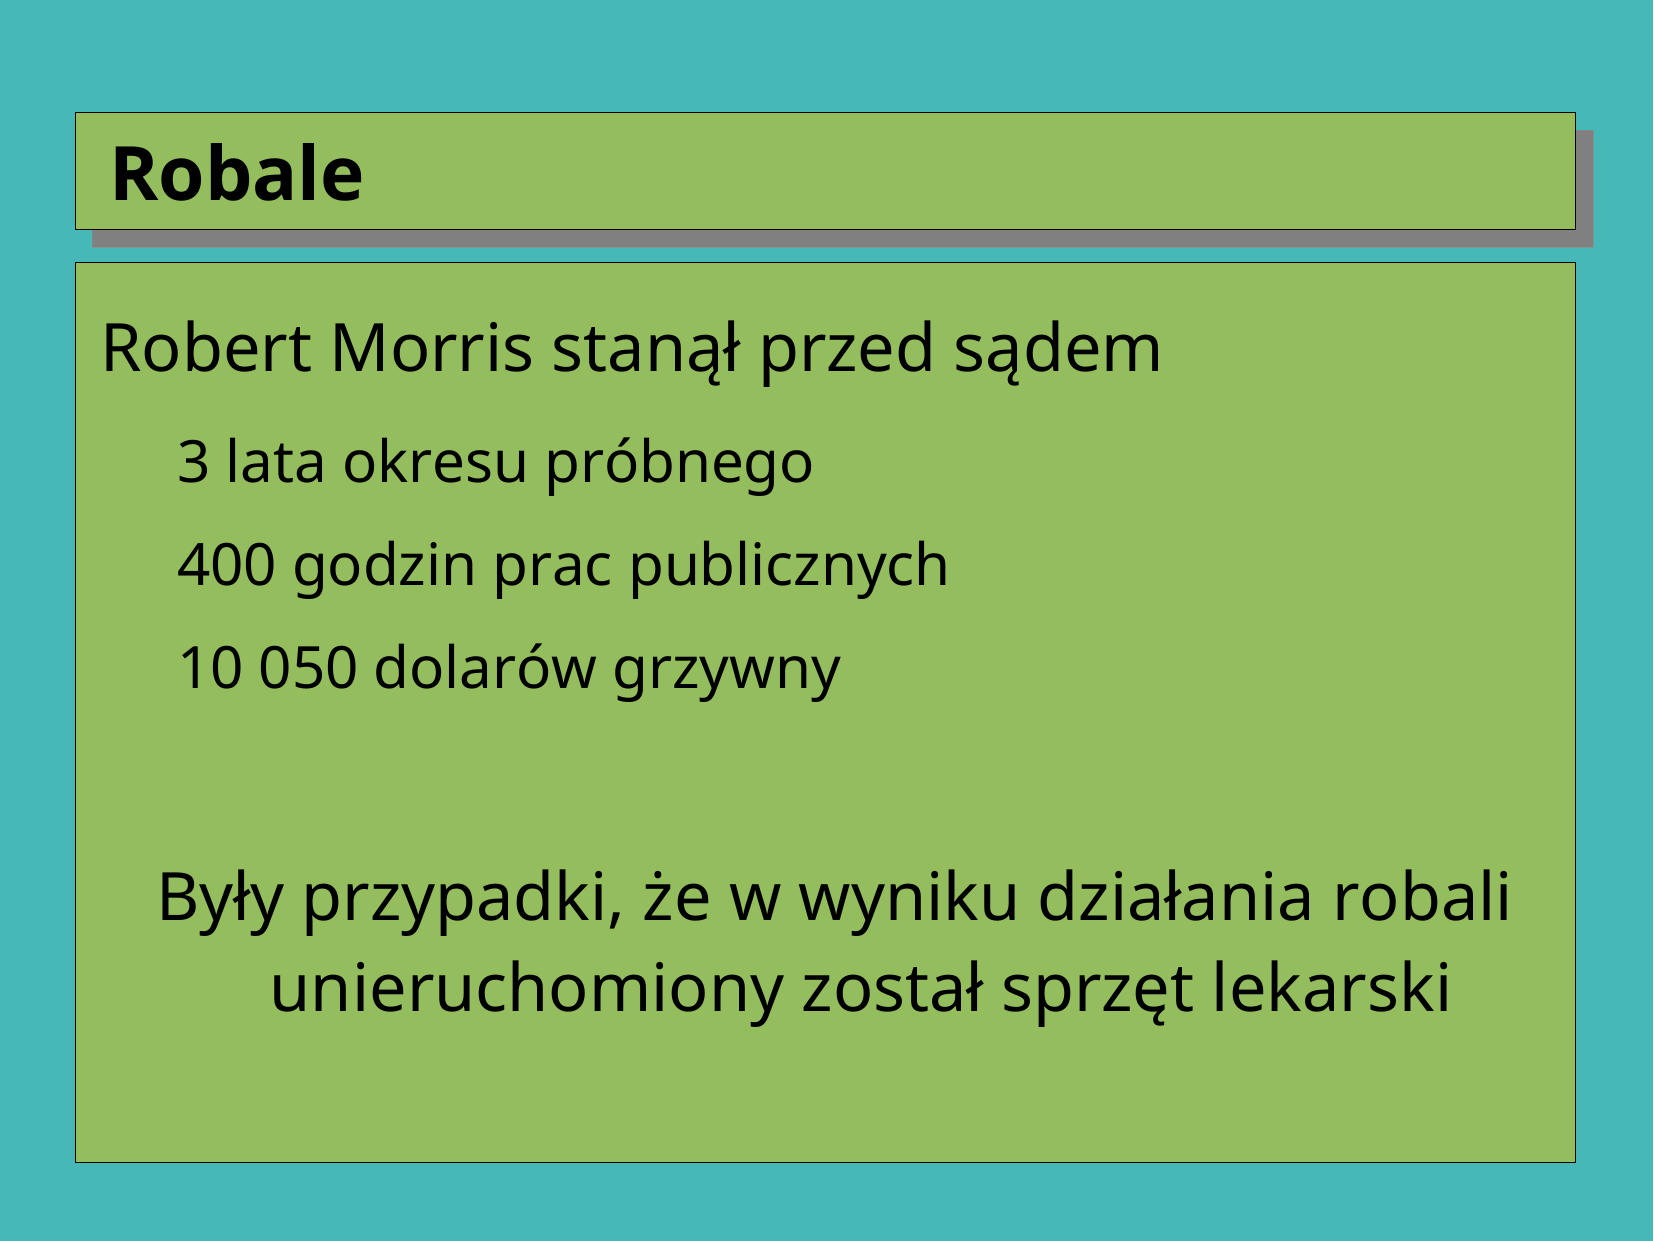

Robale
# Robert Morris stanął przed sądem
3 lata okresu próbnego
400 godzin prac publicznych
10 050 dolarów grzywny
Były przypadki, że w wyniku działania robali unieruchomiony został sprzęt lekarski